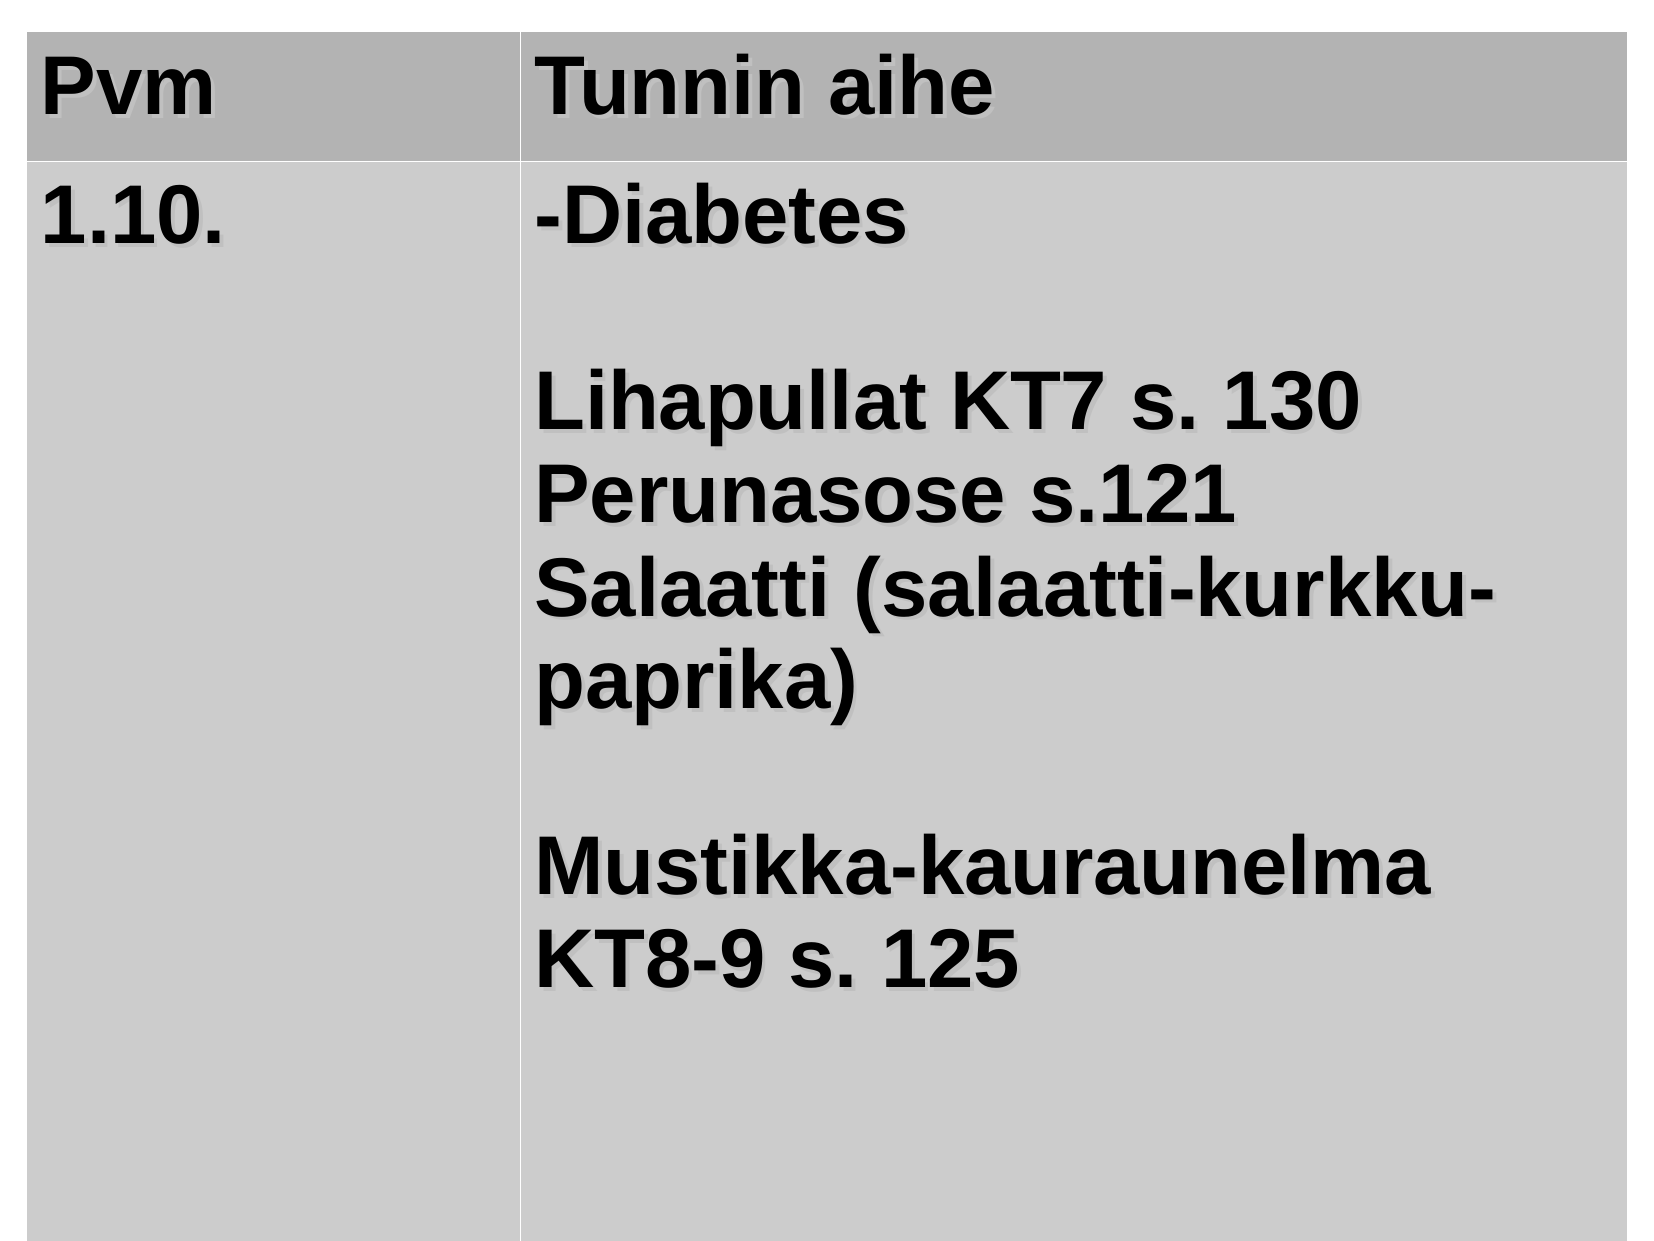

| Pvm | Tunnin aihe |
| --- | --- |
| 1.10. | -Diabetes Lihapullat KT7 s. 130 Perunasose s.121 Salaatti (salaatti-kurkku-paprika) Mustikka-kauraunelma KT8-9 s. 125 |
#